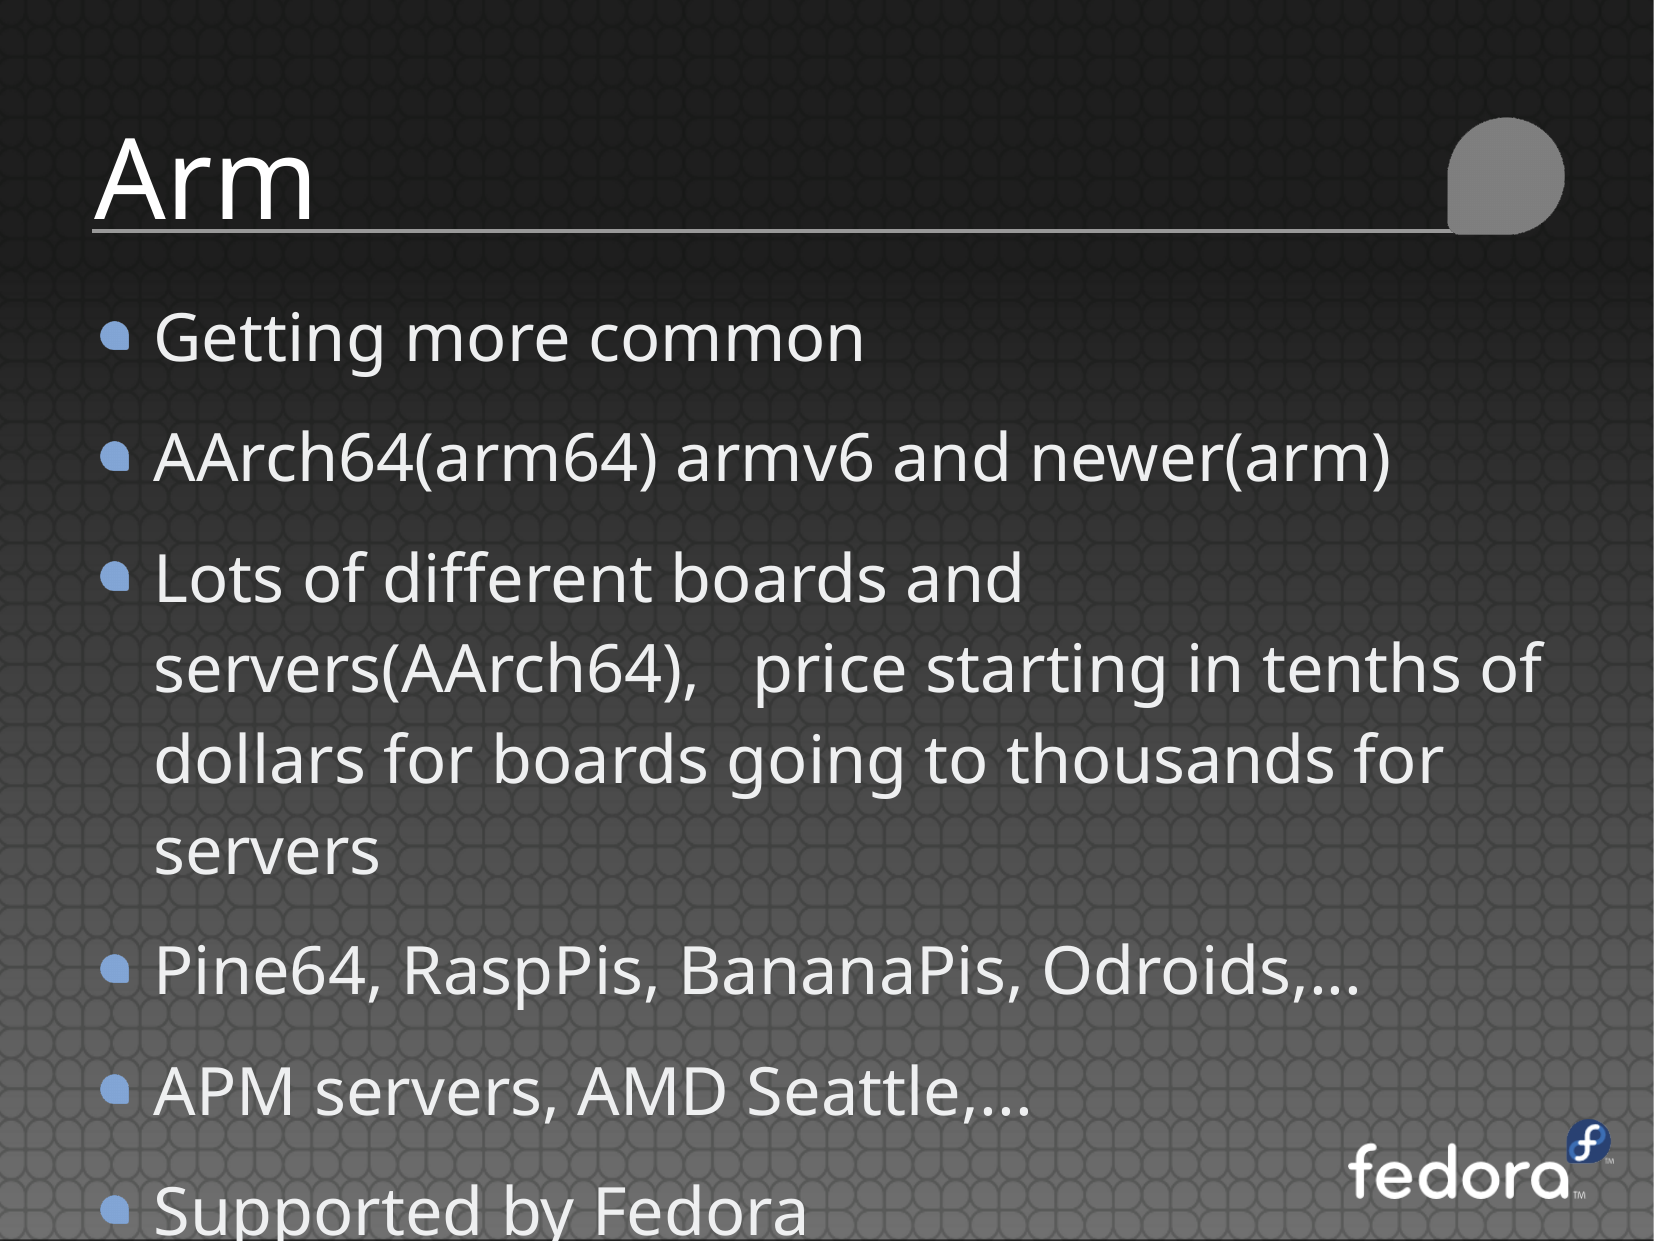

Arm
# Getting more common
AArch64(arm64) armv6 and newer(arm)
Lots of different boards and servers(AArch64), price starting in tenths of dollars for boards going to thousands for servers
Pine64, RaspPis, BananaPis, Odroids,...
APM servers, AMD Seattle,...
Supported by Fedora